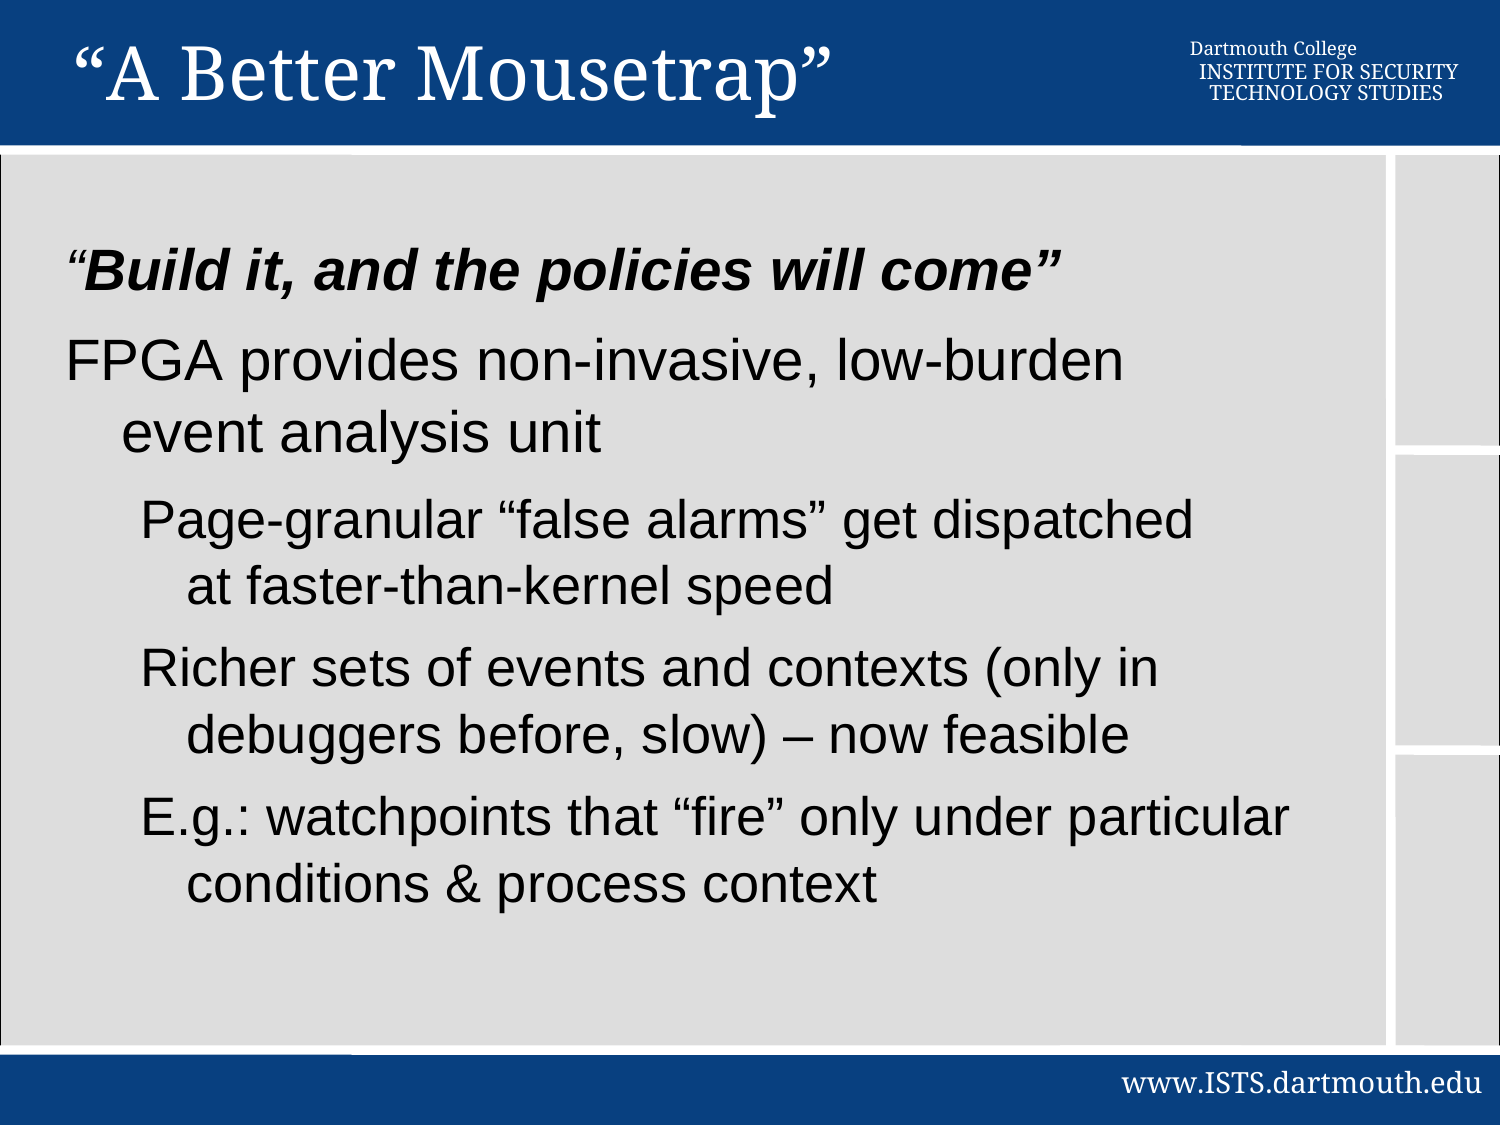

“A Better Mousetrap”
Dartmouth College
INSTITUTE FOR SECURITY
TECHNOLOGY STUDIES
“Build it, and the policies will come”
FPGA provides non-invasive, low-burden
event analysis unit
Page-granular “false alarms” get dispatched
at faster-than-kernel speed
Richer sets of events and contexts (only in debuggers before, slow) – now feasible
E.g.: watchpoints that “fire” only under particular conditions & process context
www.ISTS.dartmouth.edu